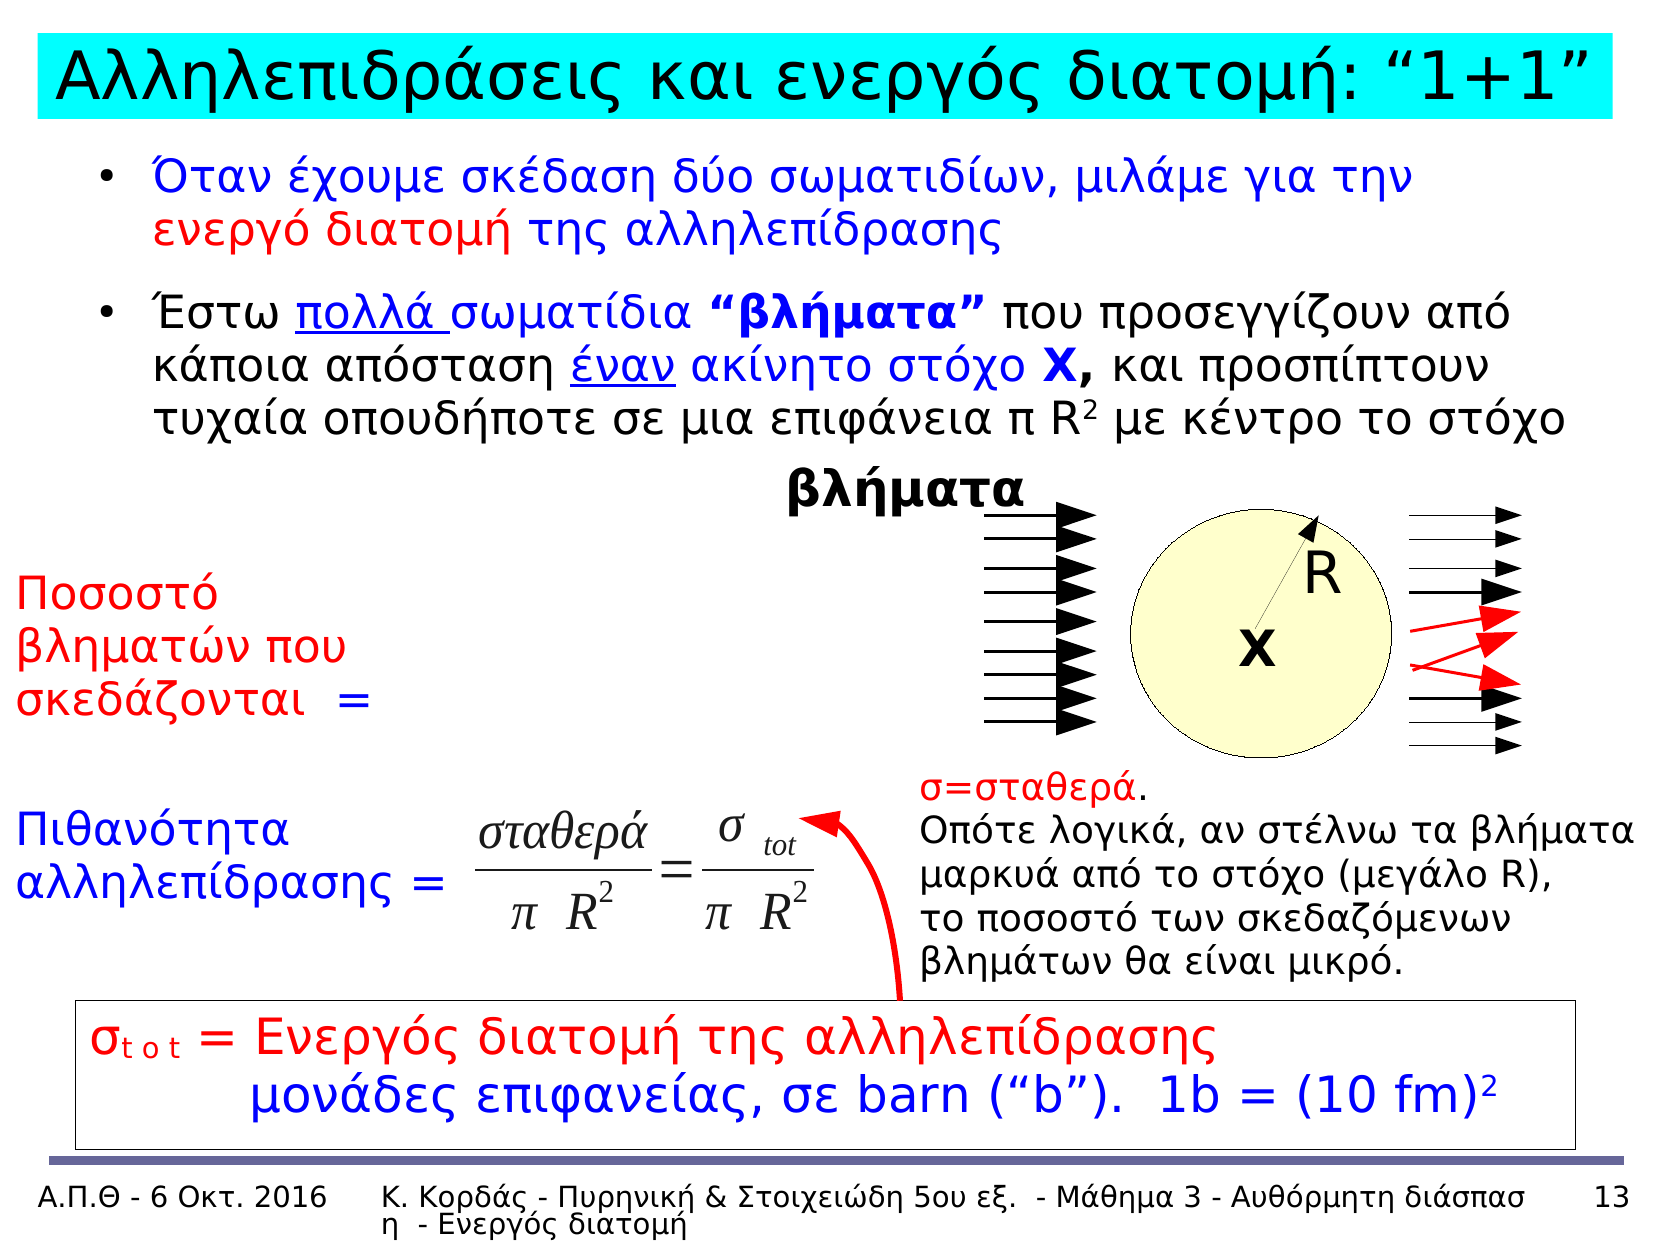

# Αλληλεπιδράσεις και ενεργός διατομή: “1+1”
Όταν έχουμε σκέδαση δύο σωματιδίων, μιλάμε για την ενεργό διατομή της αλληλεπίδρασης
Έστω πολλά σωματίδια “βλήματα” που προσεγγίζουν από κάποια απόσταση έναν ακίνητο στόχο Χ, και προσπίπτουν τυχαία οπουδήποτε σε μια επιφάνεια π R2 με κέντρο το στόχο
βλήματα
R
Ποσοστό
βληματών που σκεδάζονται =
X
σ=σταθερά.
Οπότε λογικά, αν στέλνω τα βλήματα
μαρκυά από το στόχο (μεγάλο R),
το ποσοστό των σκεδαζόμενων
βλημάτων θα είναι μικρό.
Πιθανότητα αλληλεπίδρασης =
σt o t = Ενεργός διατομή της αλληλεπίδρασης μονάδες επιφανείας, σε barn (“b”). 1b = (10 fm)2
Α.Π.Θ - 6 Οκτ. 2016
Κ. Κορδάς - Πυρηνική & Στοιχειώδη 5ου εξ. - Μάθημα 3 - Αυθόρμητη διάσπαση - Ενεργός διατομή
13